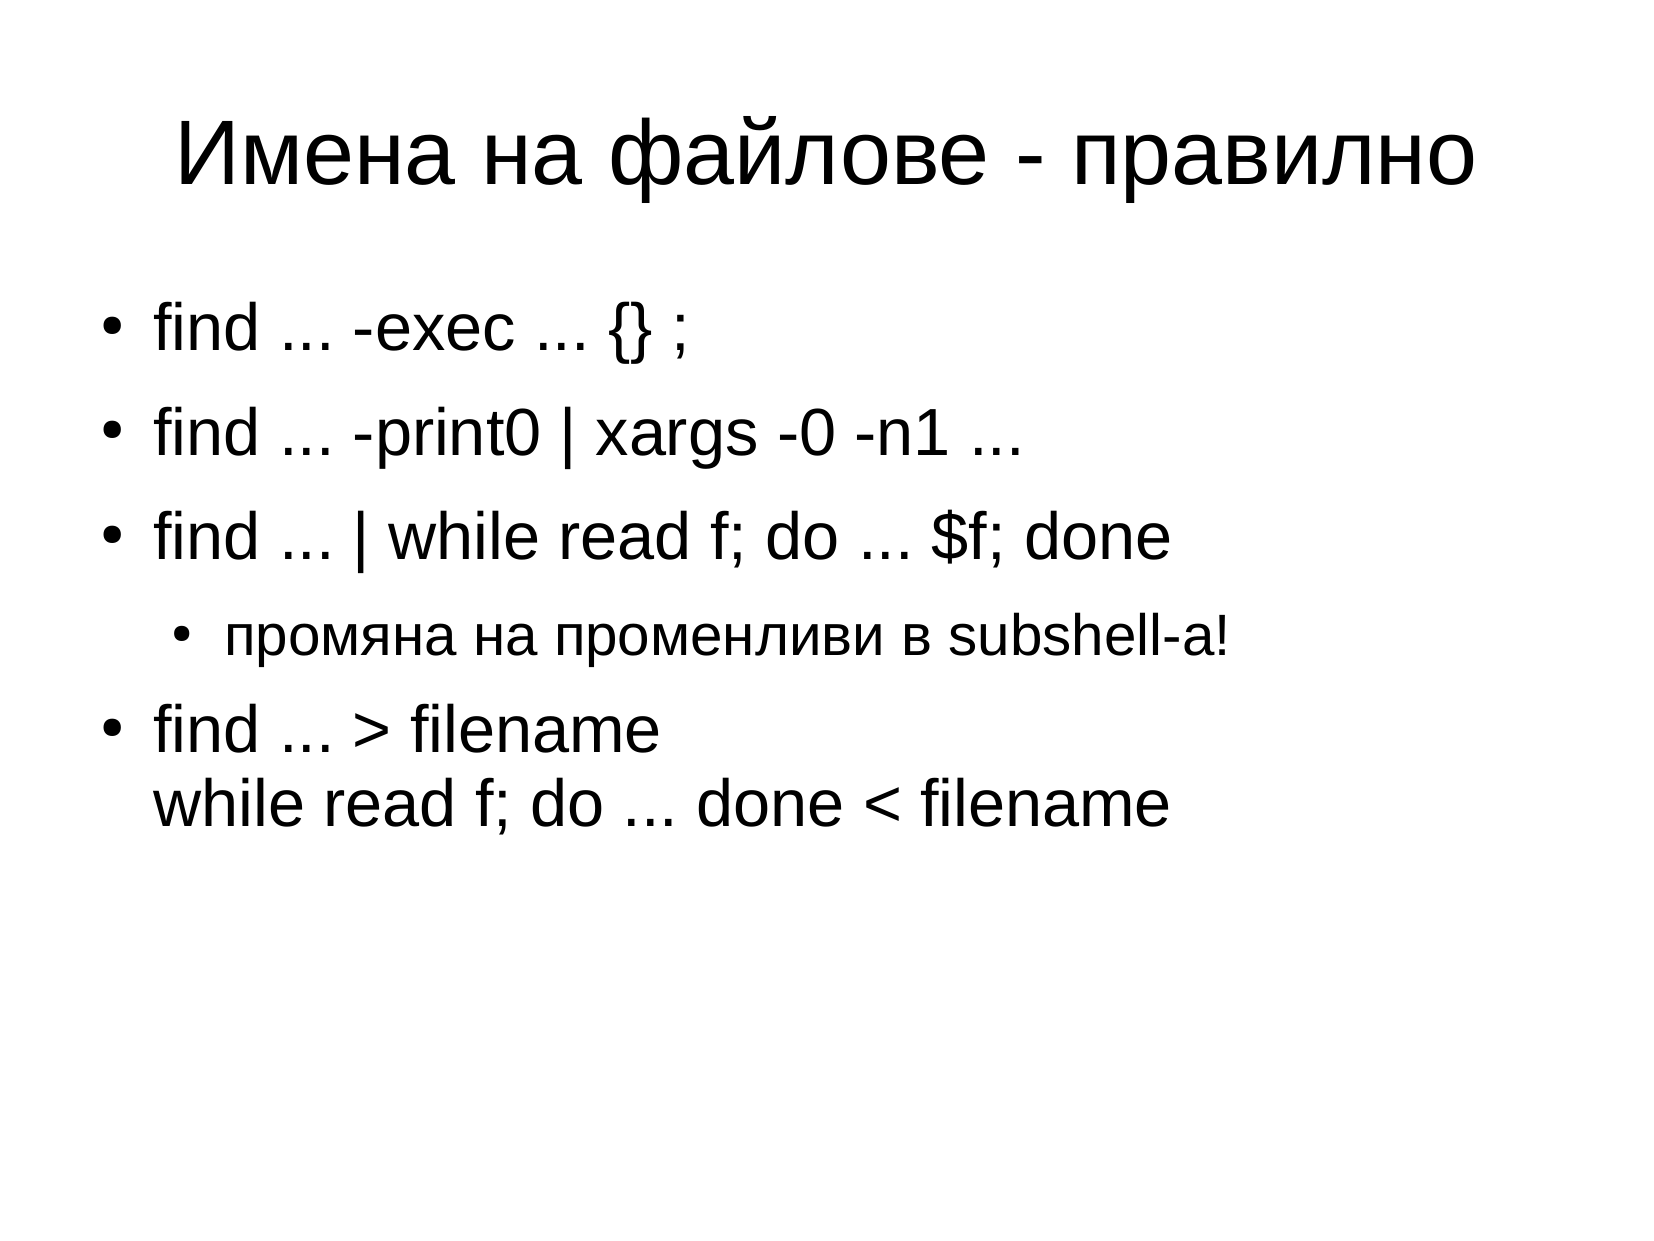

# Имена на файлове - правилно
find ... -exec ... {} ;
find ... -print0 | xargs -0 -n1 ...
find ... | while read f; do ... $f; done
промяна на променливи в subshell-а!
find ... > filename
while read f; do ... done < filename